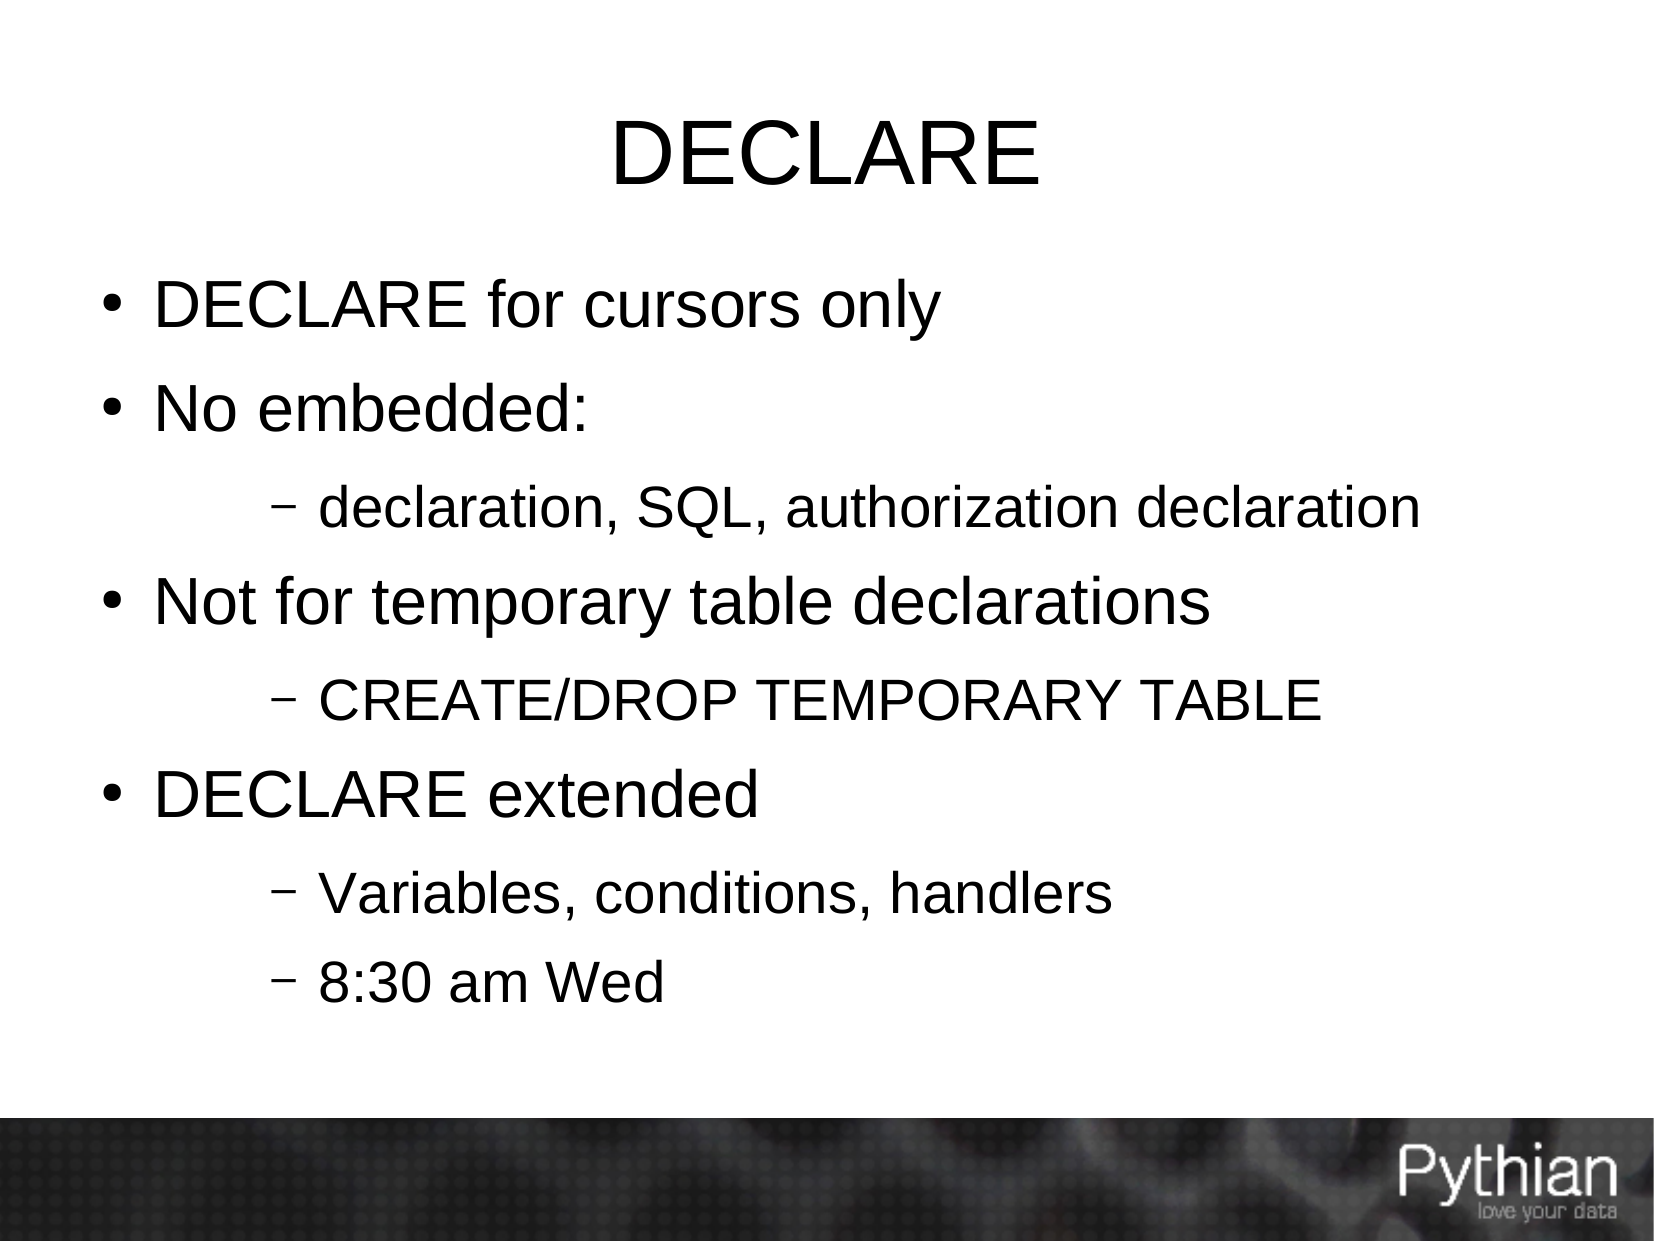

# DECLARE
DECLARE for cursors only
No embedded:
declaration, SQL, authorization declaration
Not for temporary table declarations
CREATE/DROP TEMPORARY TABLE
DECLARE extended
Variables, conditions, handlers
8:30 am Wed